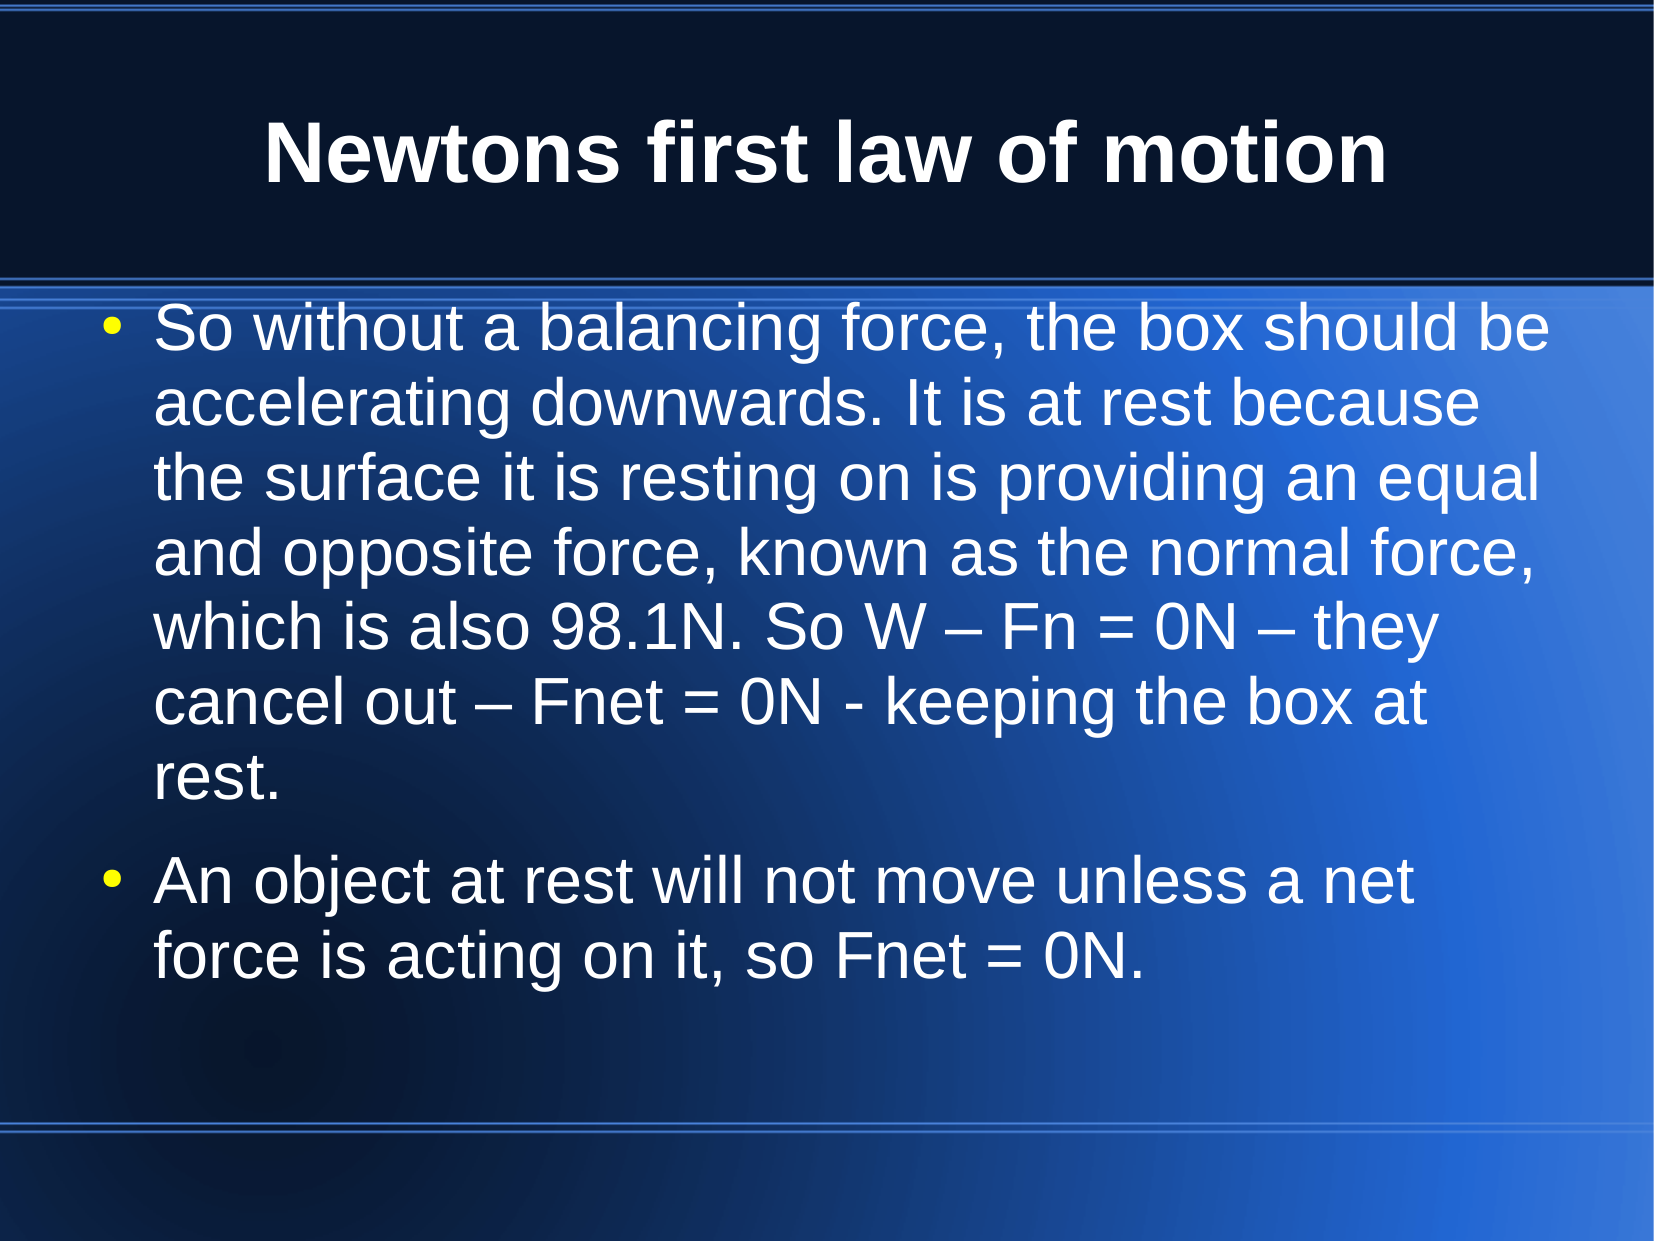

# Newtons first law of motion
So without a balancing force, the box should be accelerating downwards. It is at rest because the surface it is resting on is providing an equal and opposite force, known as the normal force, which is also 98.1N. So W – Fn = 0N – they cancel out – Fnet = 0N - keeping the box at rest.
An object at rest will not move unless a net force is acting on it, so Fnet = 0N.